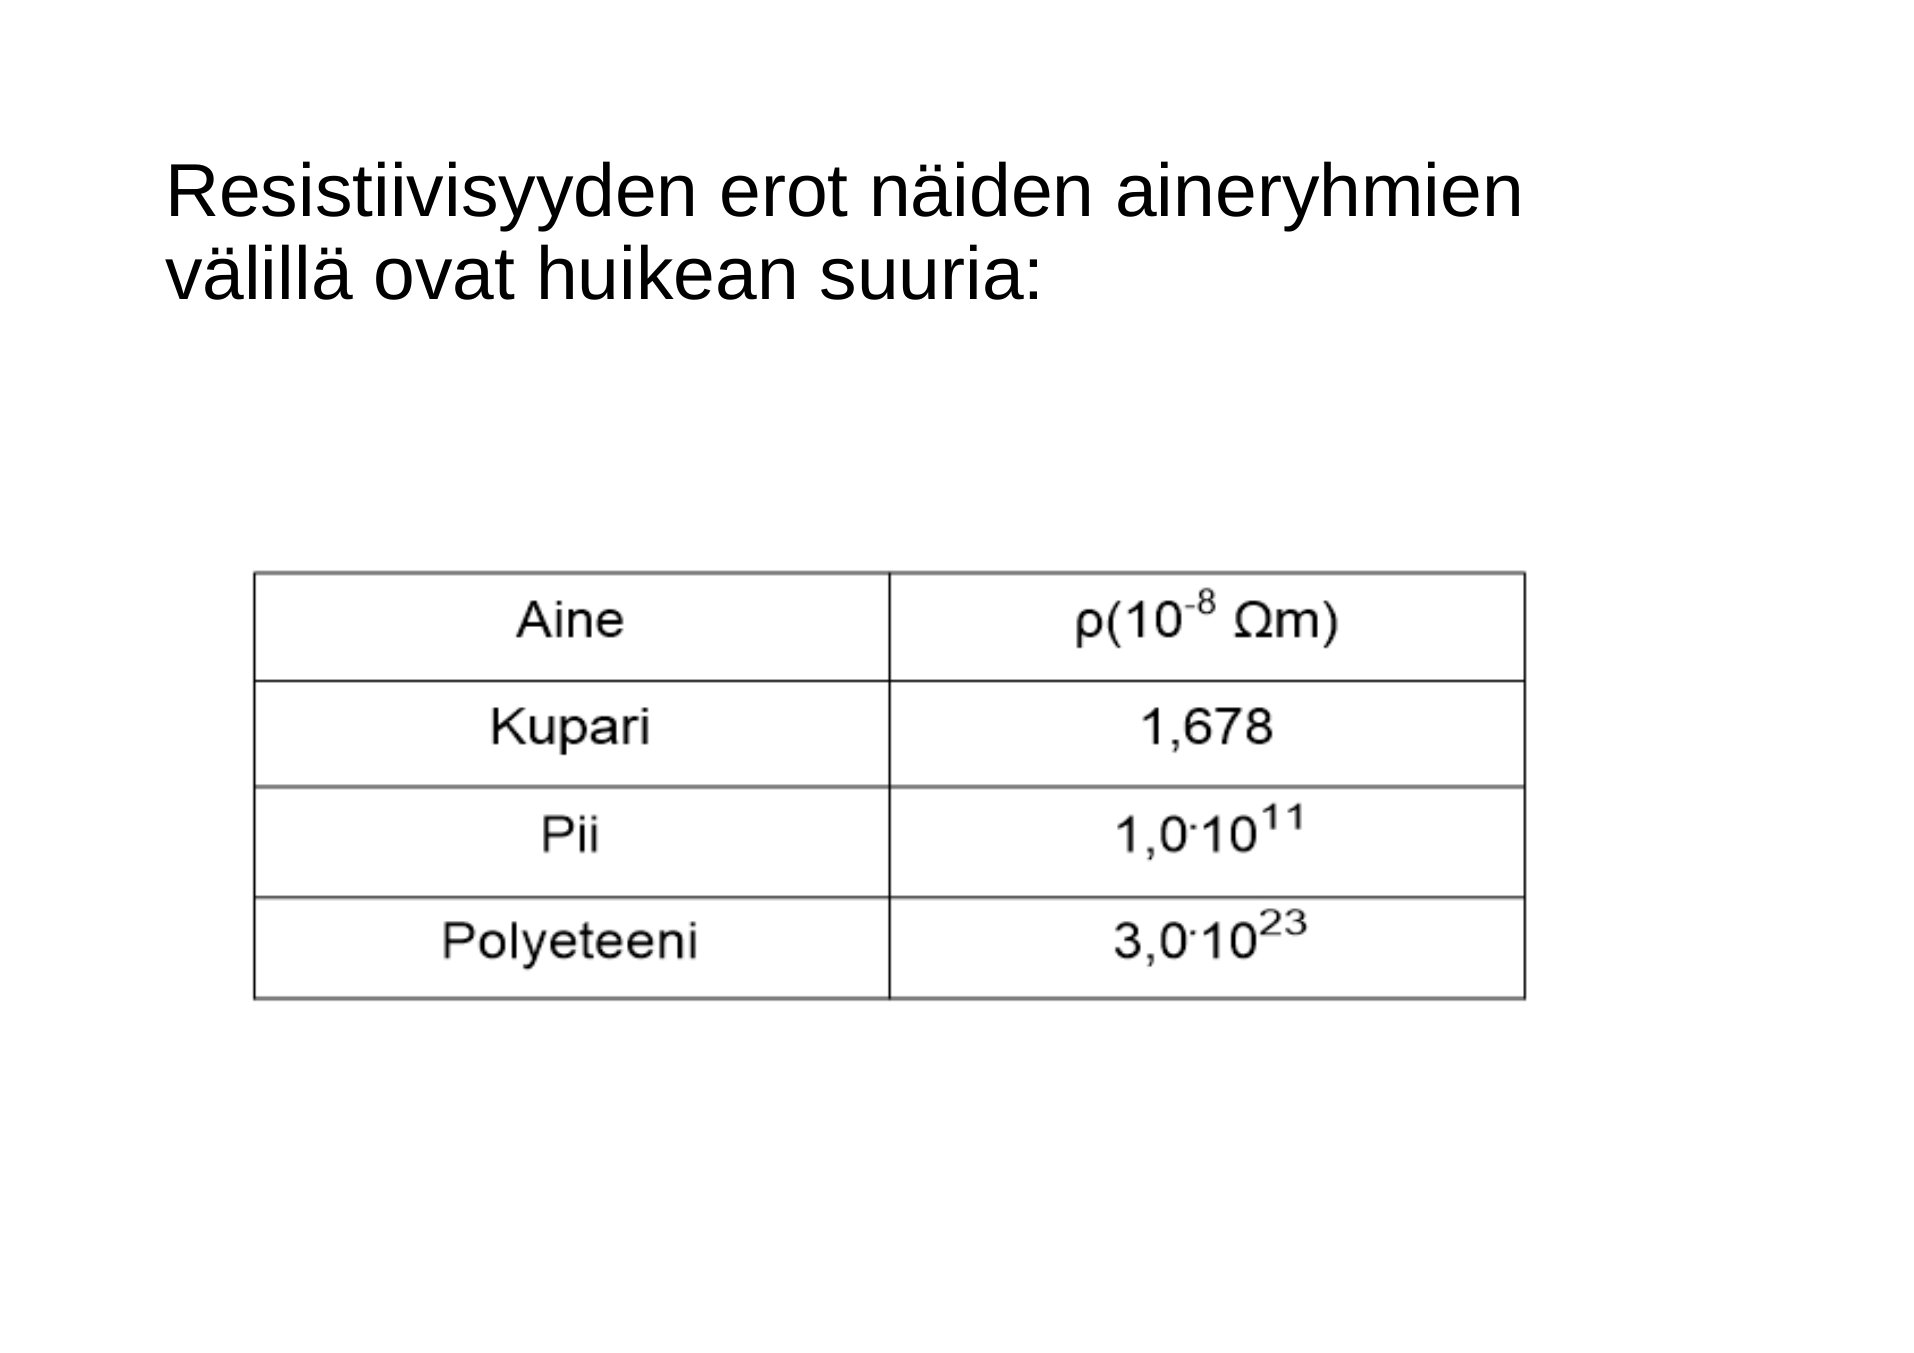

Resistiivisyyden erot näiden aineryhmien
välillä ovat huikean suuria: